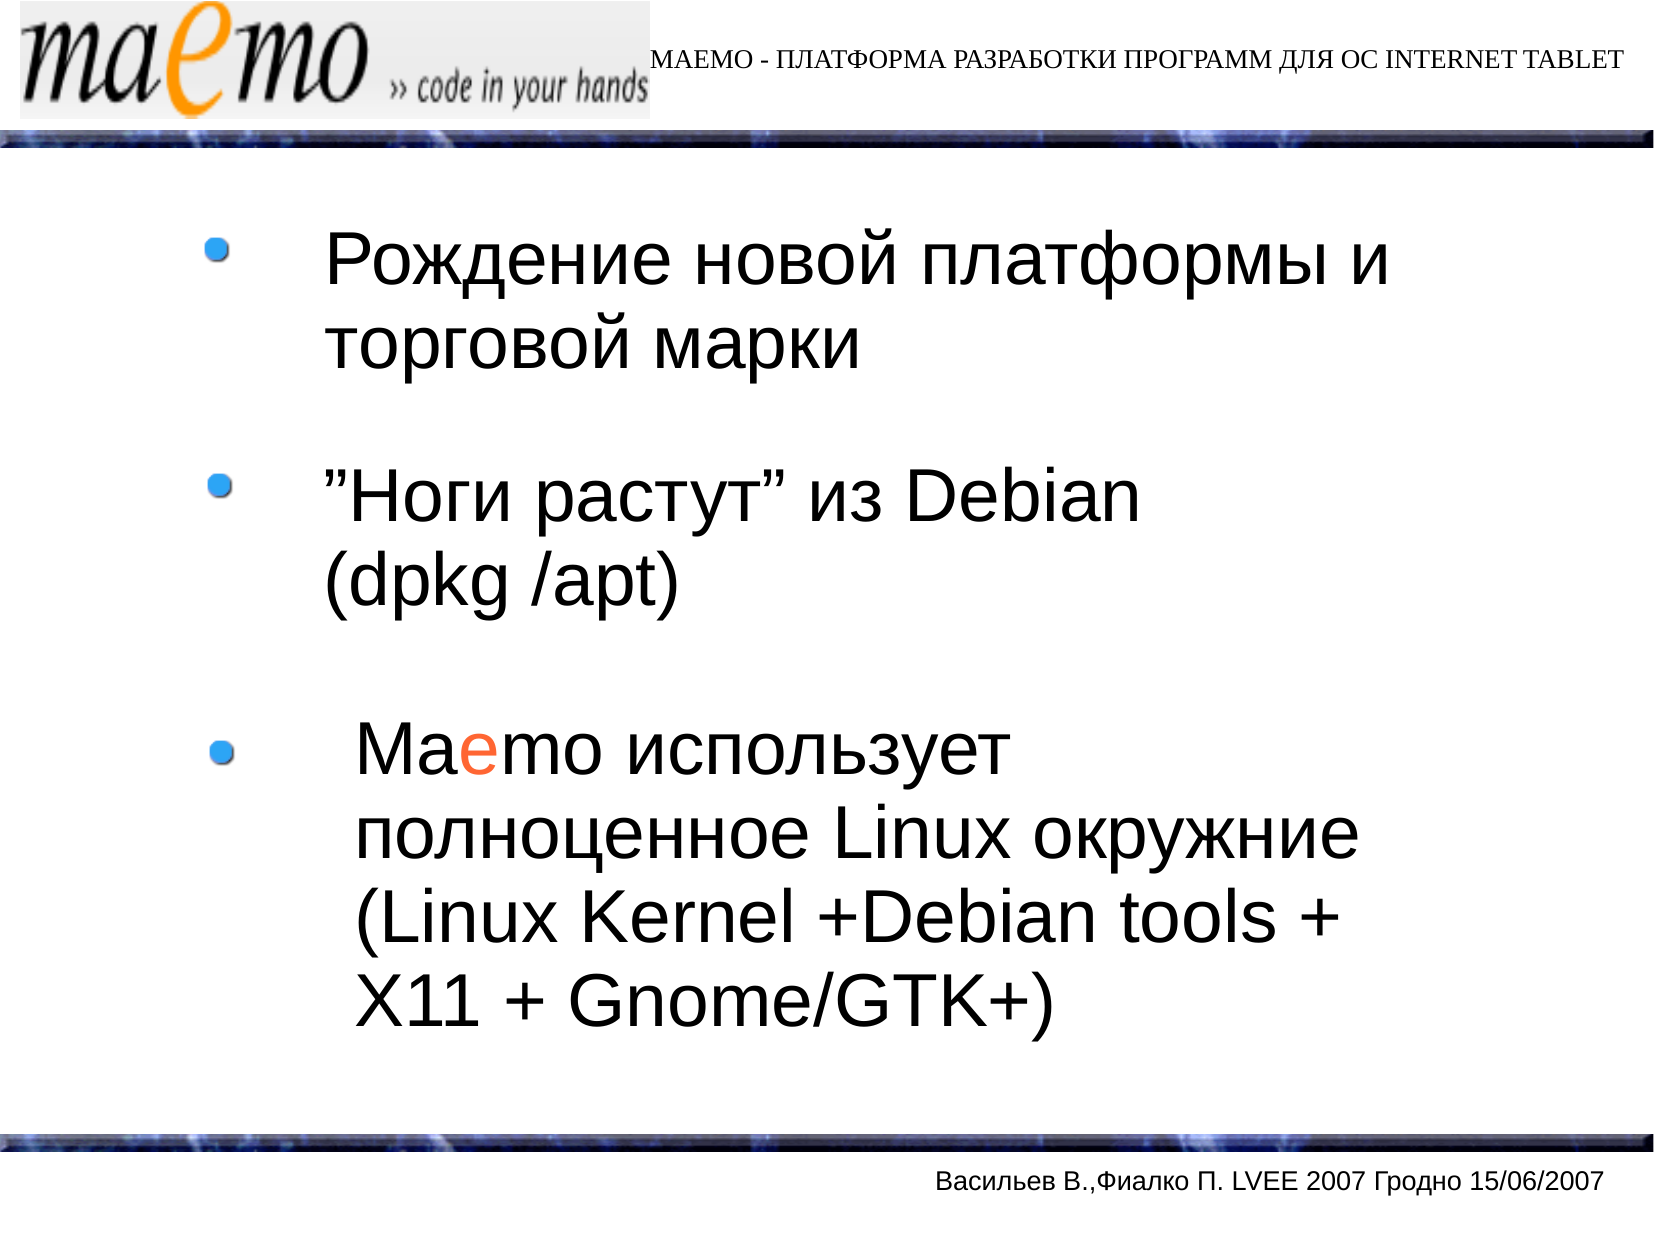

# MAEMO - ПЛАТФОРМА РАЗРАБОТКИ ПРОГРАММ ДЛЯ ОС INTERNET TABLET
Рождение новой платформы и торговой марки
”Ноги растут” из Debian
(dpkg /apt)
Maemo использует полноценное Linux окружние
(Linux Kernel +Debian tools + X11 + Gnome/GTK+)
Васильев В.,Фиалко П. LVEE 2007 Гродно 15/06/2007